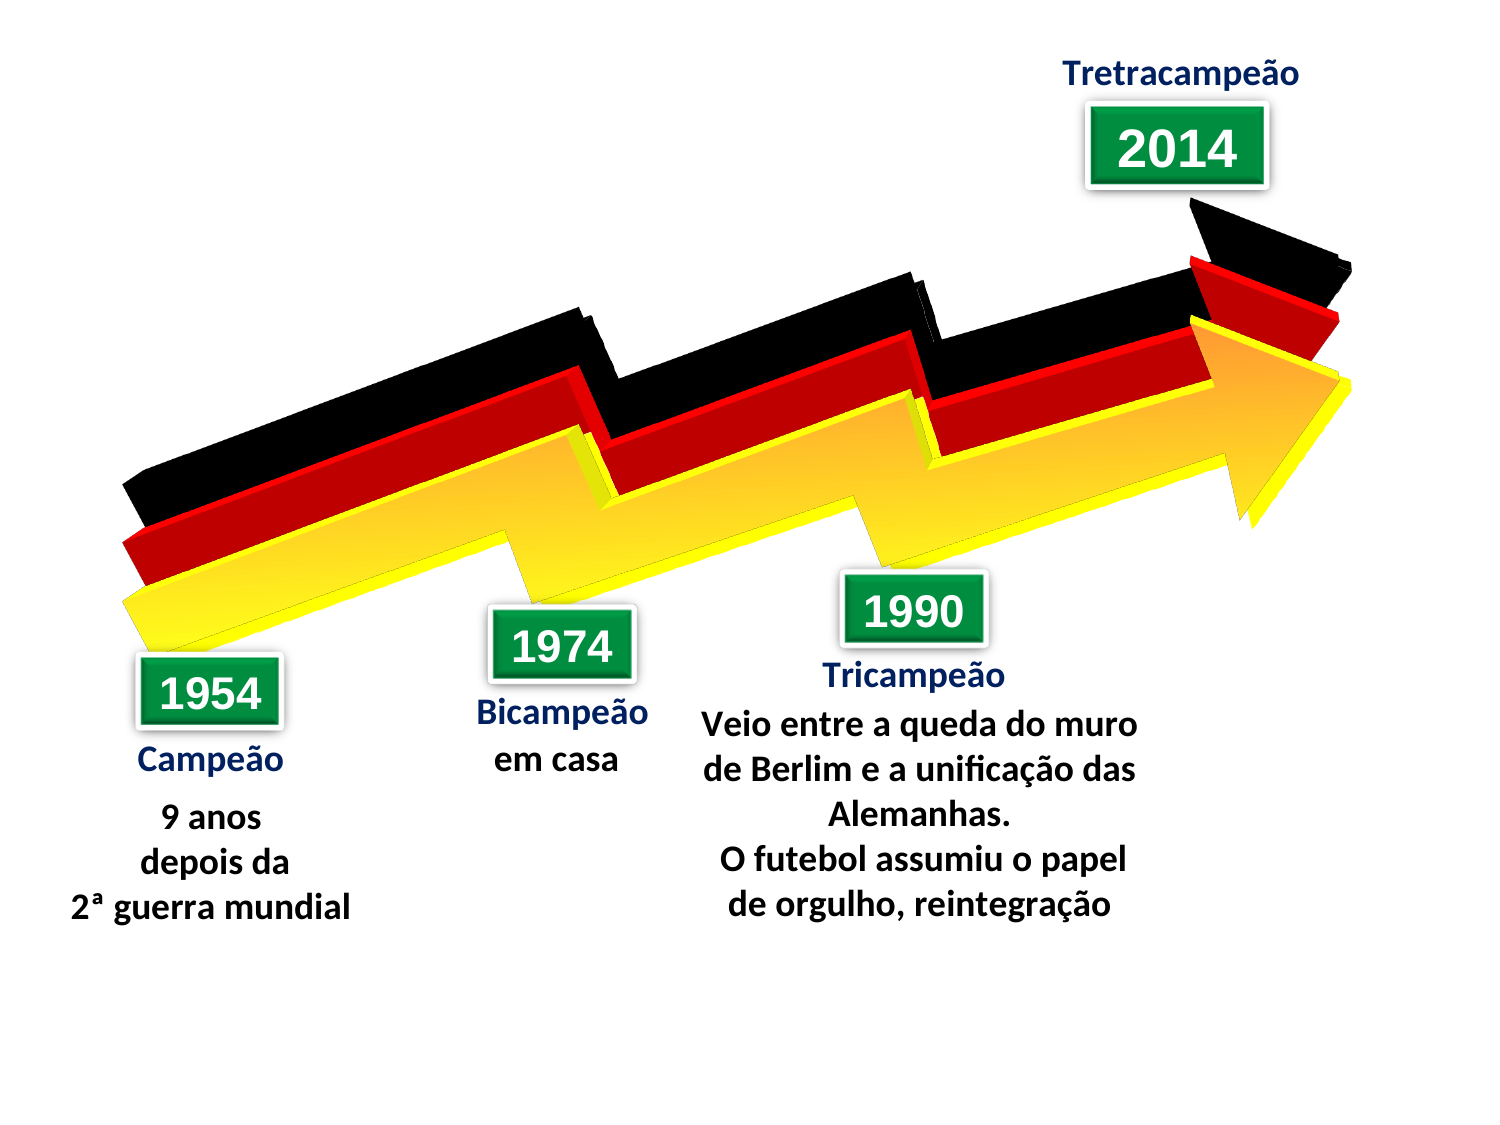

Tretracampeão
2014
1990
1974
1954
Tricampeão
Bicampeão
Veio entre a queda do muro de Berlim e a unificação das Alemanhas.
 O futebol assumiu o papel de orgulho, reintegração
Campeão
em casa
9 anos
 depois da
2ª guerra mundial